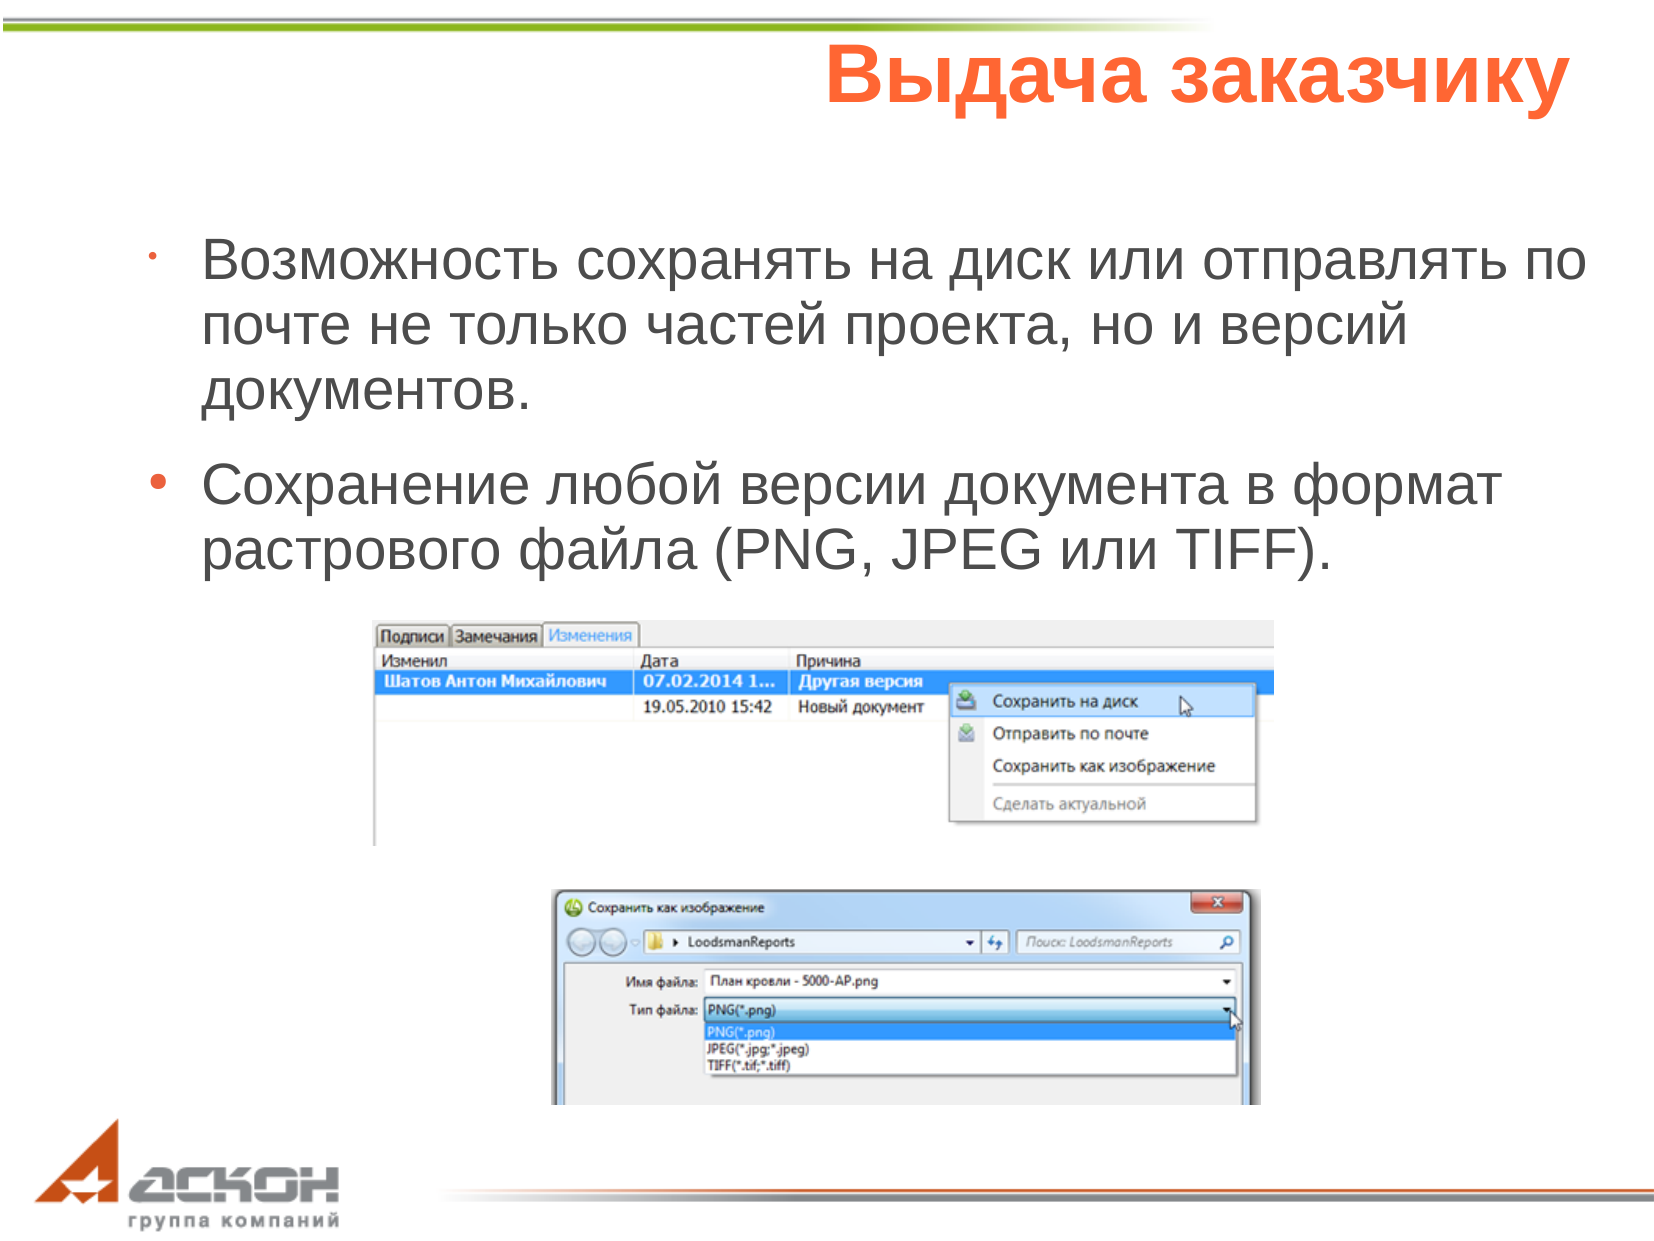

Выдача заказчику
# Возможность сохранять на диск или отправлять по почте не только частей проекта, но и версий документов.
Сохранение любой версии документа в формат растрового файла (PNG, JPEG или TIFF).